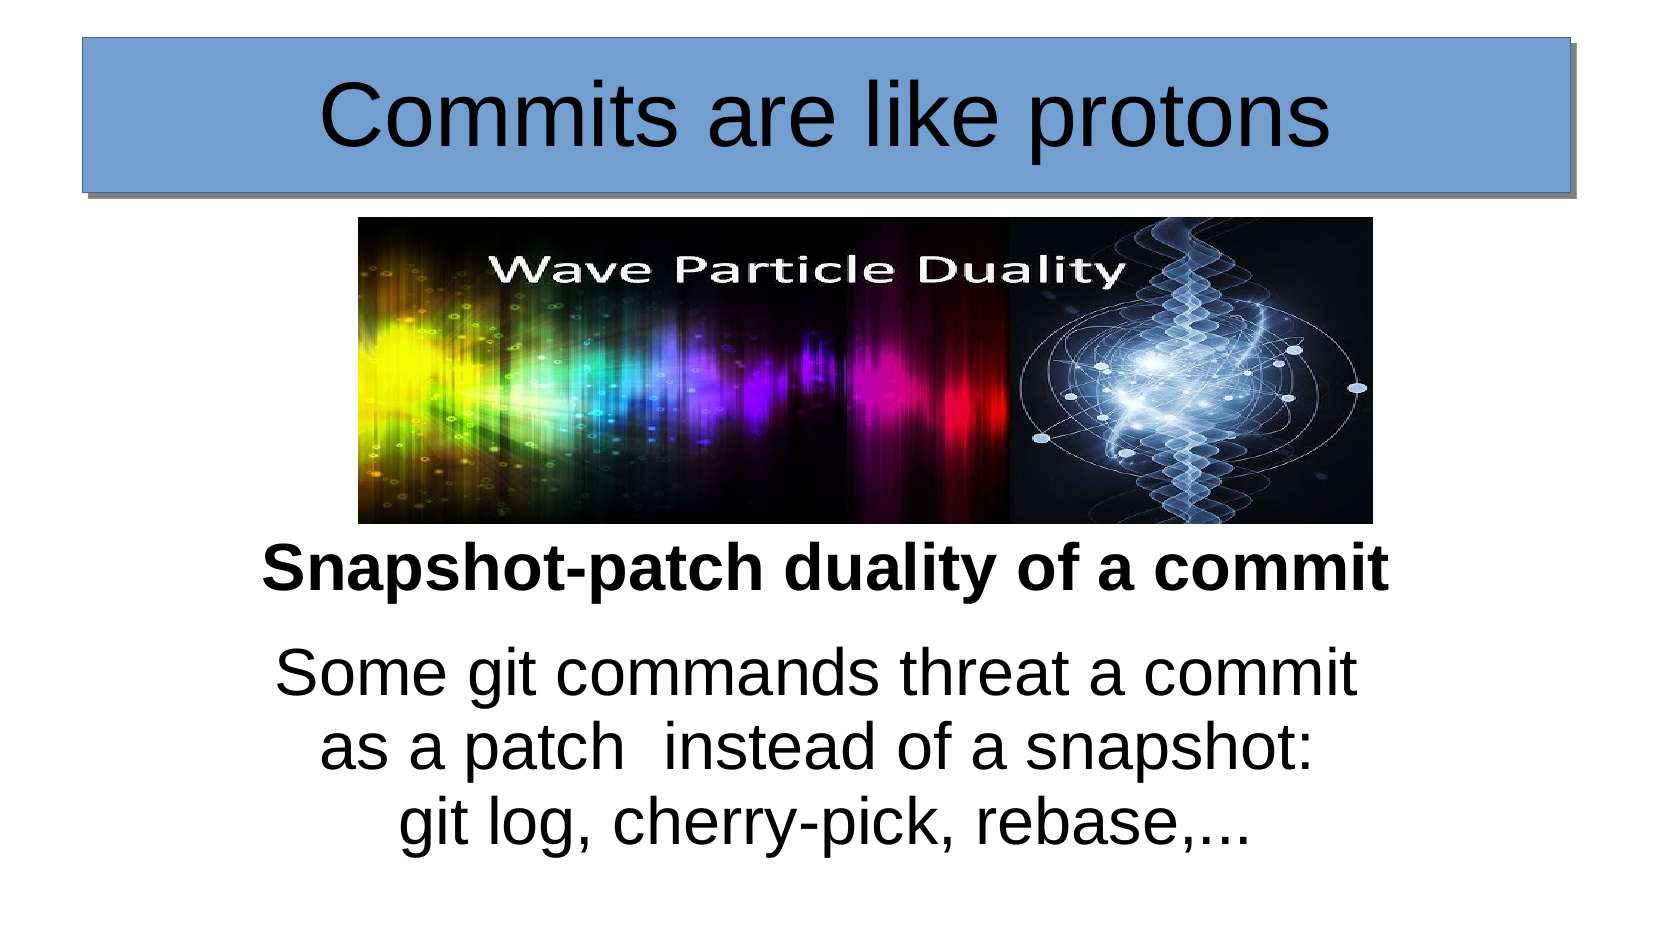

# Commits are like protons
Snapshot-patch duality of a commit
Some git commands threat a commit
as a patch instead of a snapshot:
git log, cherry-pick, rebase,...